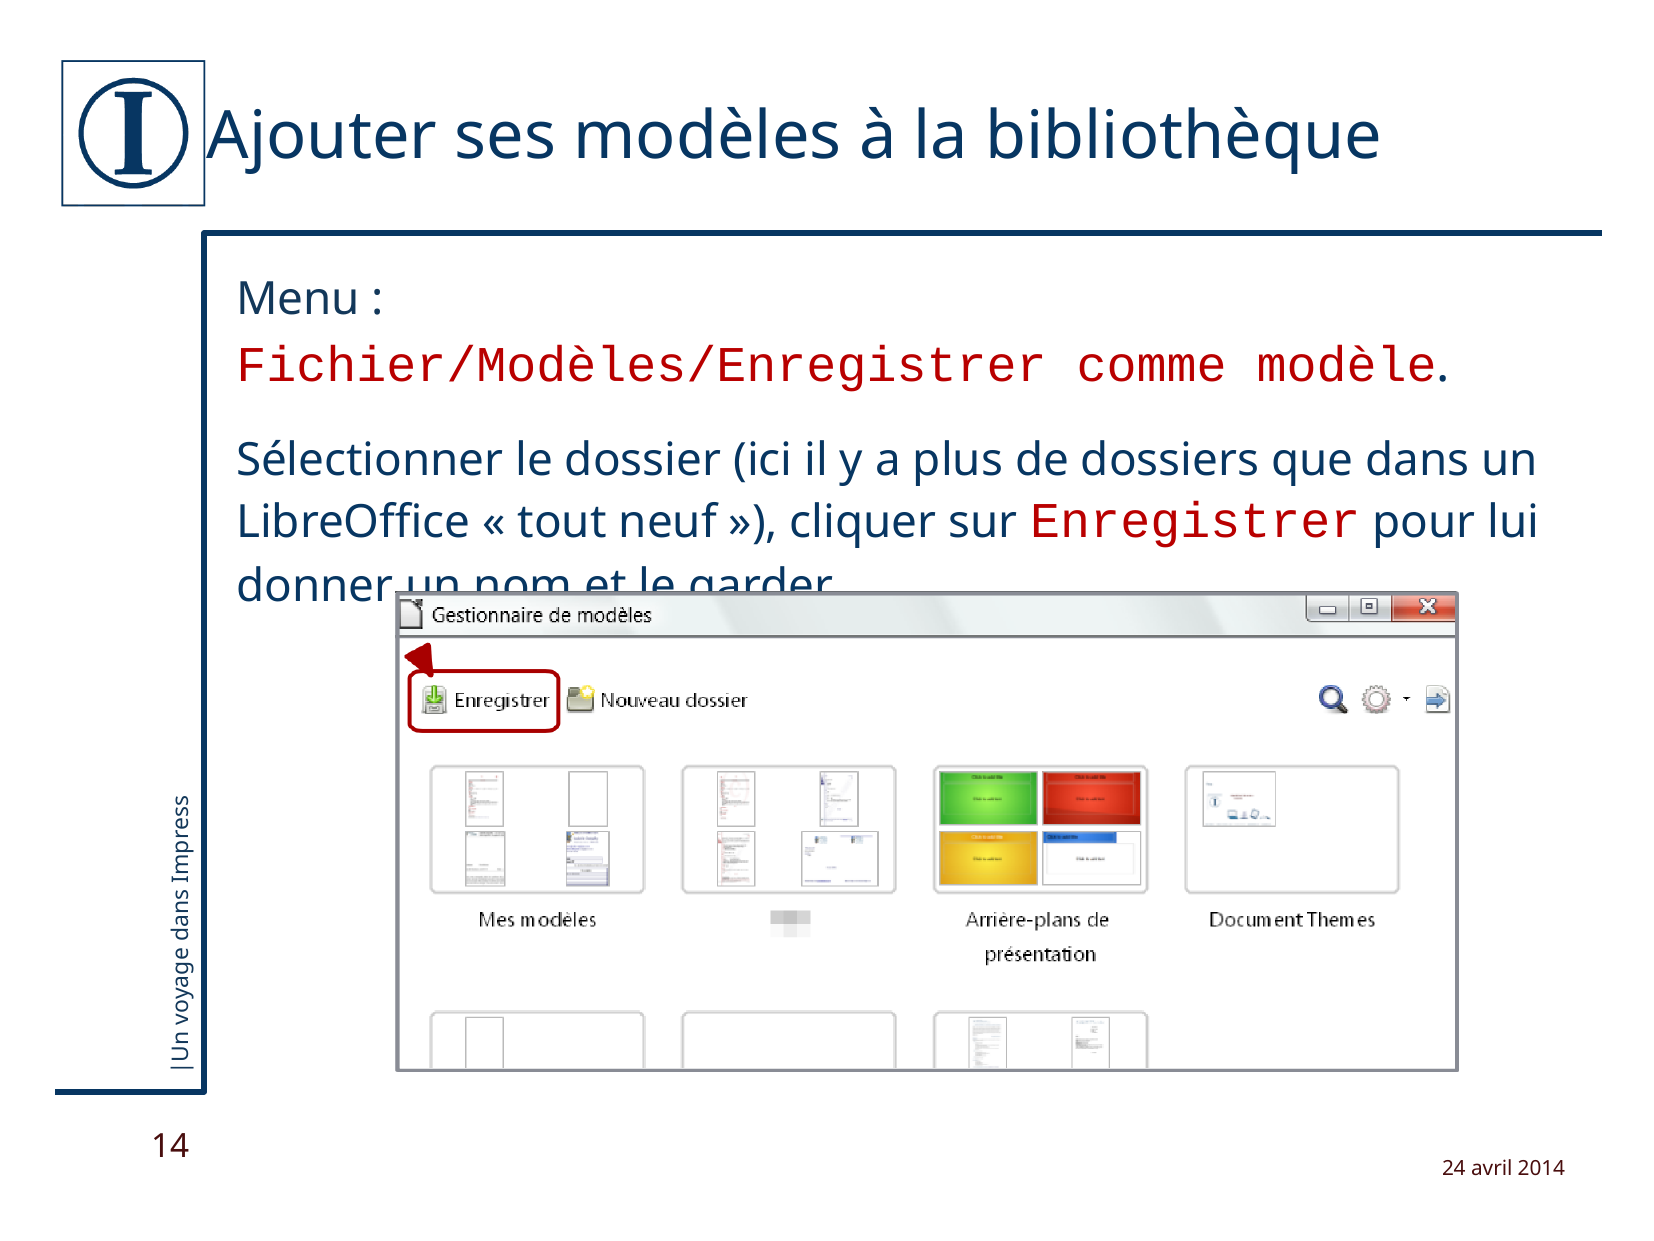

# Ajouter ses modèles à la bibliothèque
Menu :
Fichier/Modèles/Enregistrer comme modèle.
Sélectionner le dossier (ici il y a plus de dossiers que dans un LibreOffice « tout neuf »), cliquer sur Enregistrer pour lui donner un nom et le garder.
Un voyage dans Impress
24 avril 2014